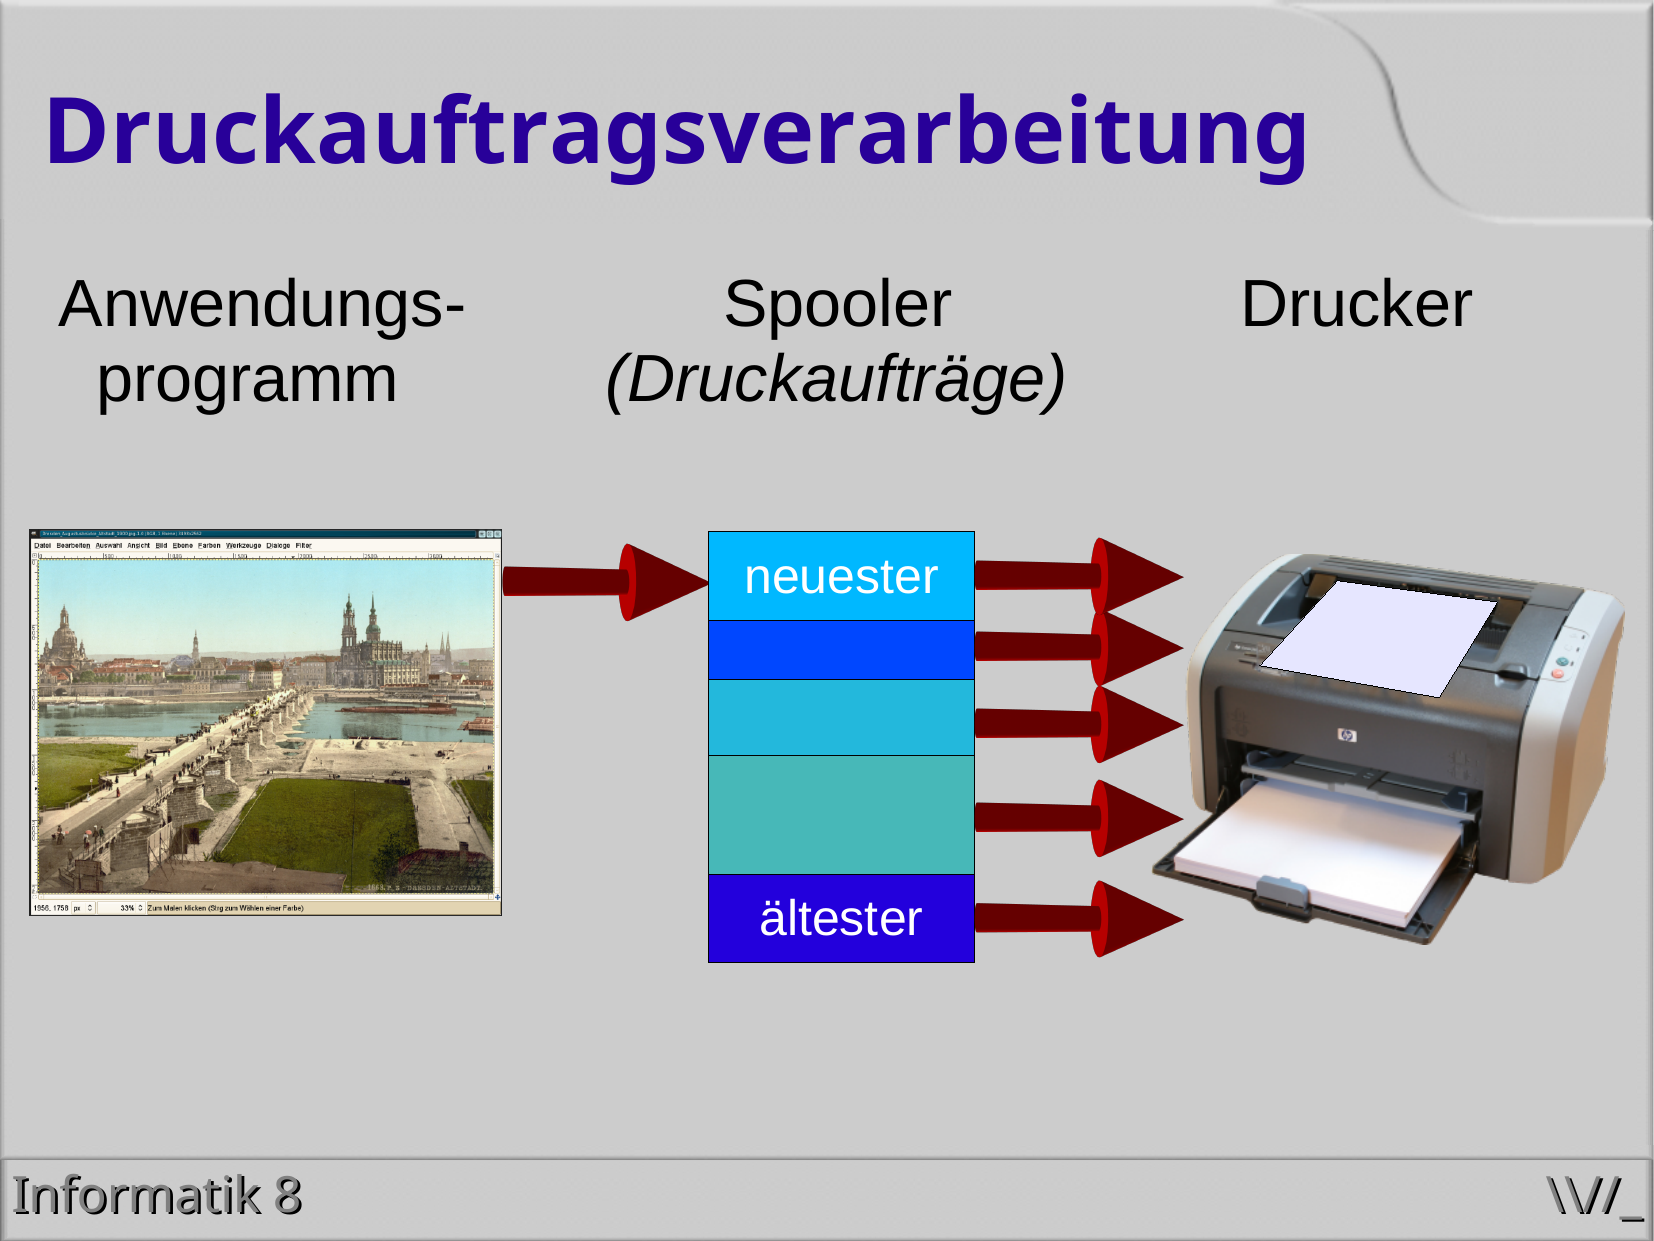

# Druckauftragsverarbeitung
Anwendungs-		 Spooler			Drucker
 programm		 (Druckaufträge)
neuester
ältester